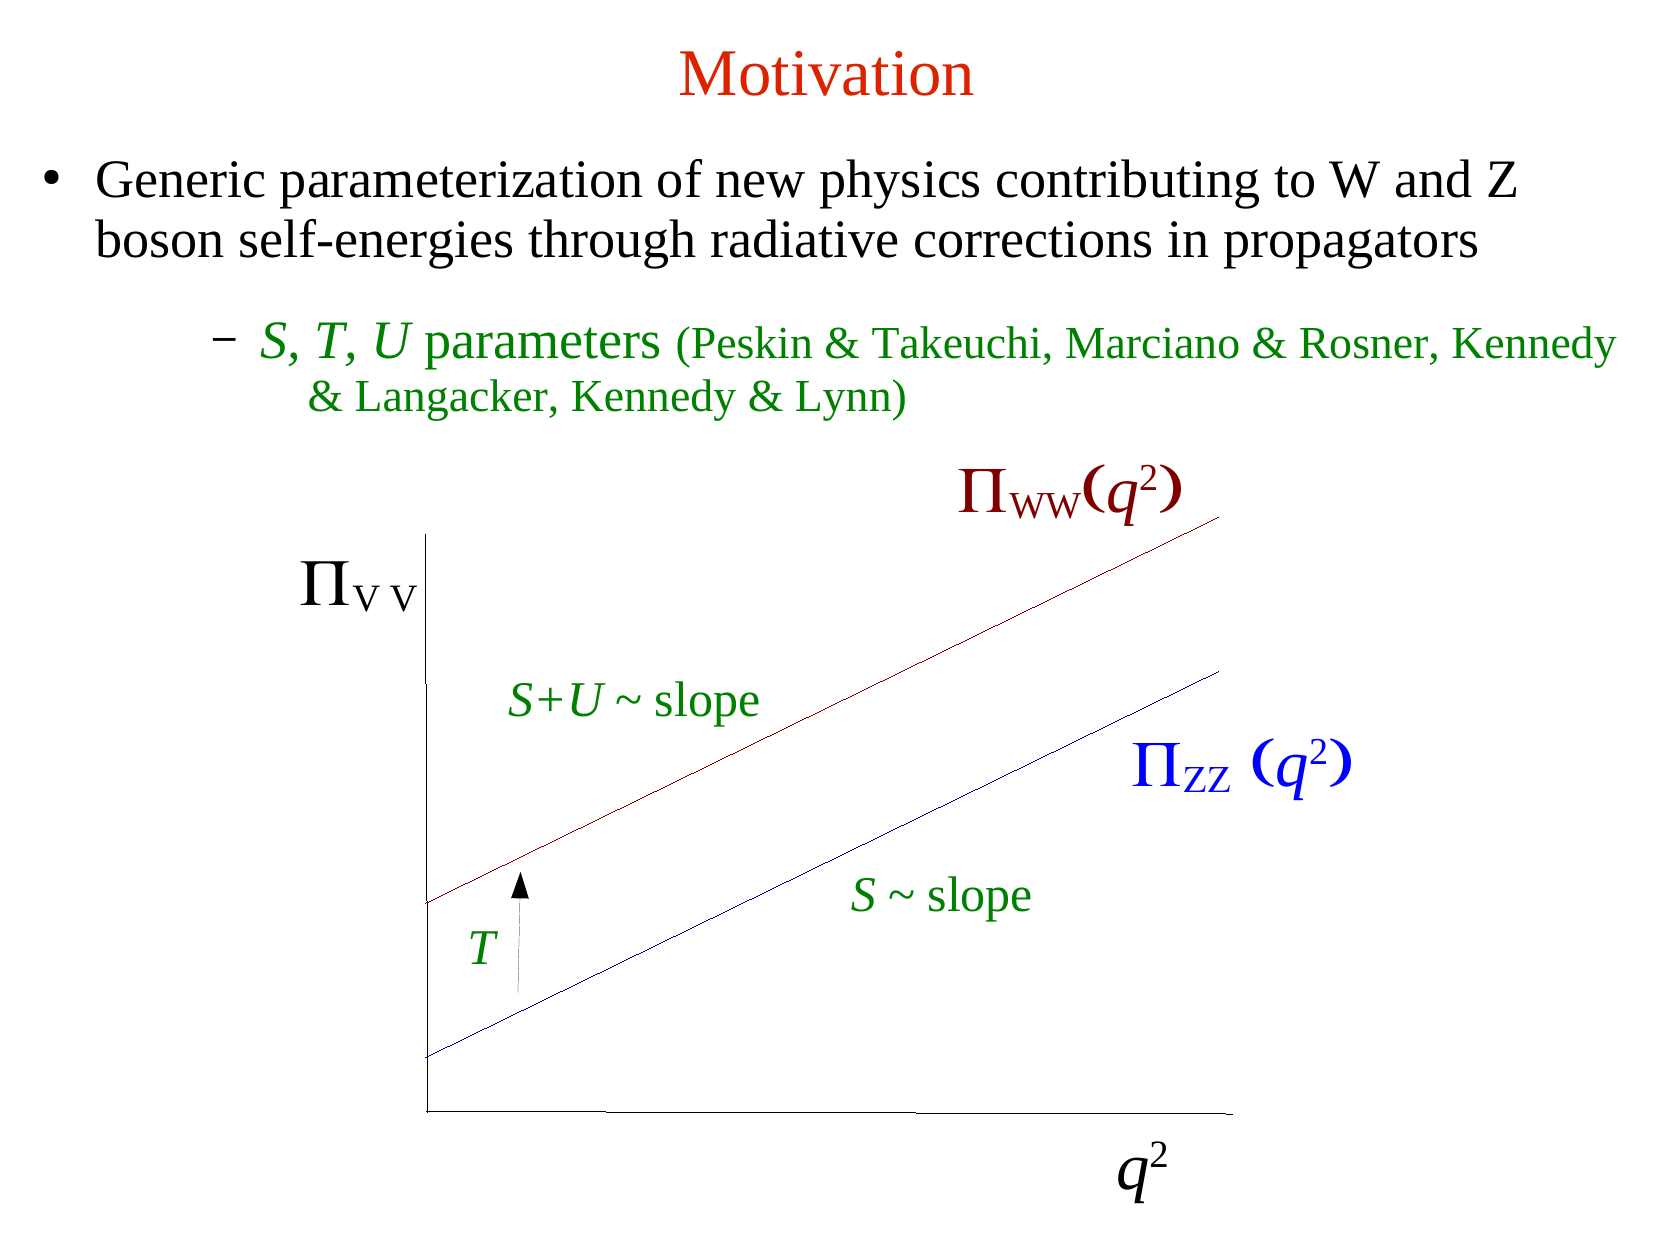

Motivation
# Generic parameterization of new physics contributing to W and Z boson self-energies through radiative corrections in propagators
S, T, U parameters (Peskin & Takeuchi, Marciano & Rosner, Kennedy & Langacker, Kennedy & Lynn)
ΠWW(q2)
ΠV V
S+U ~ slope
ΠZZ (q2)
S ~ slope
T
q2